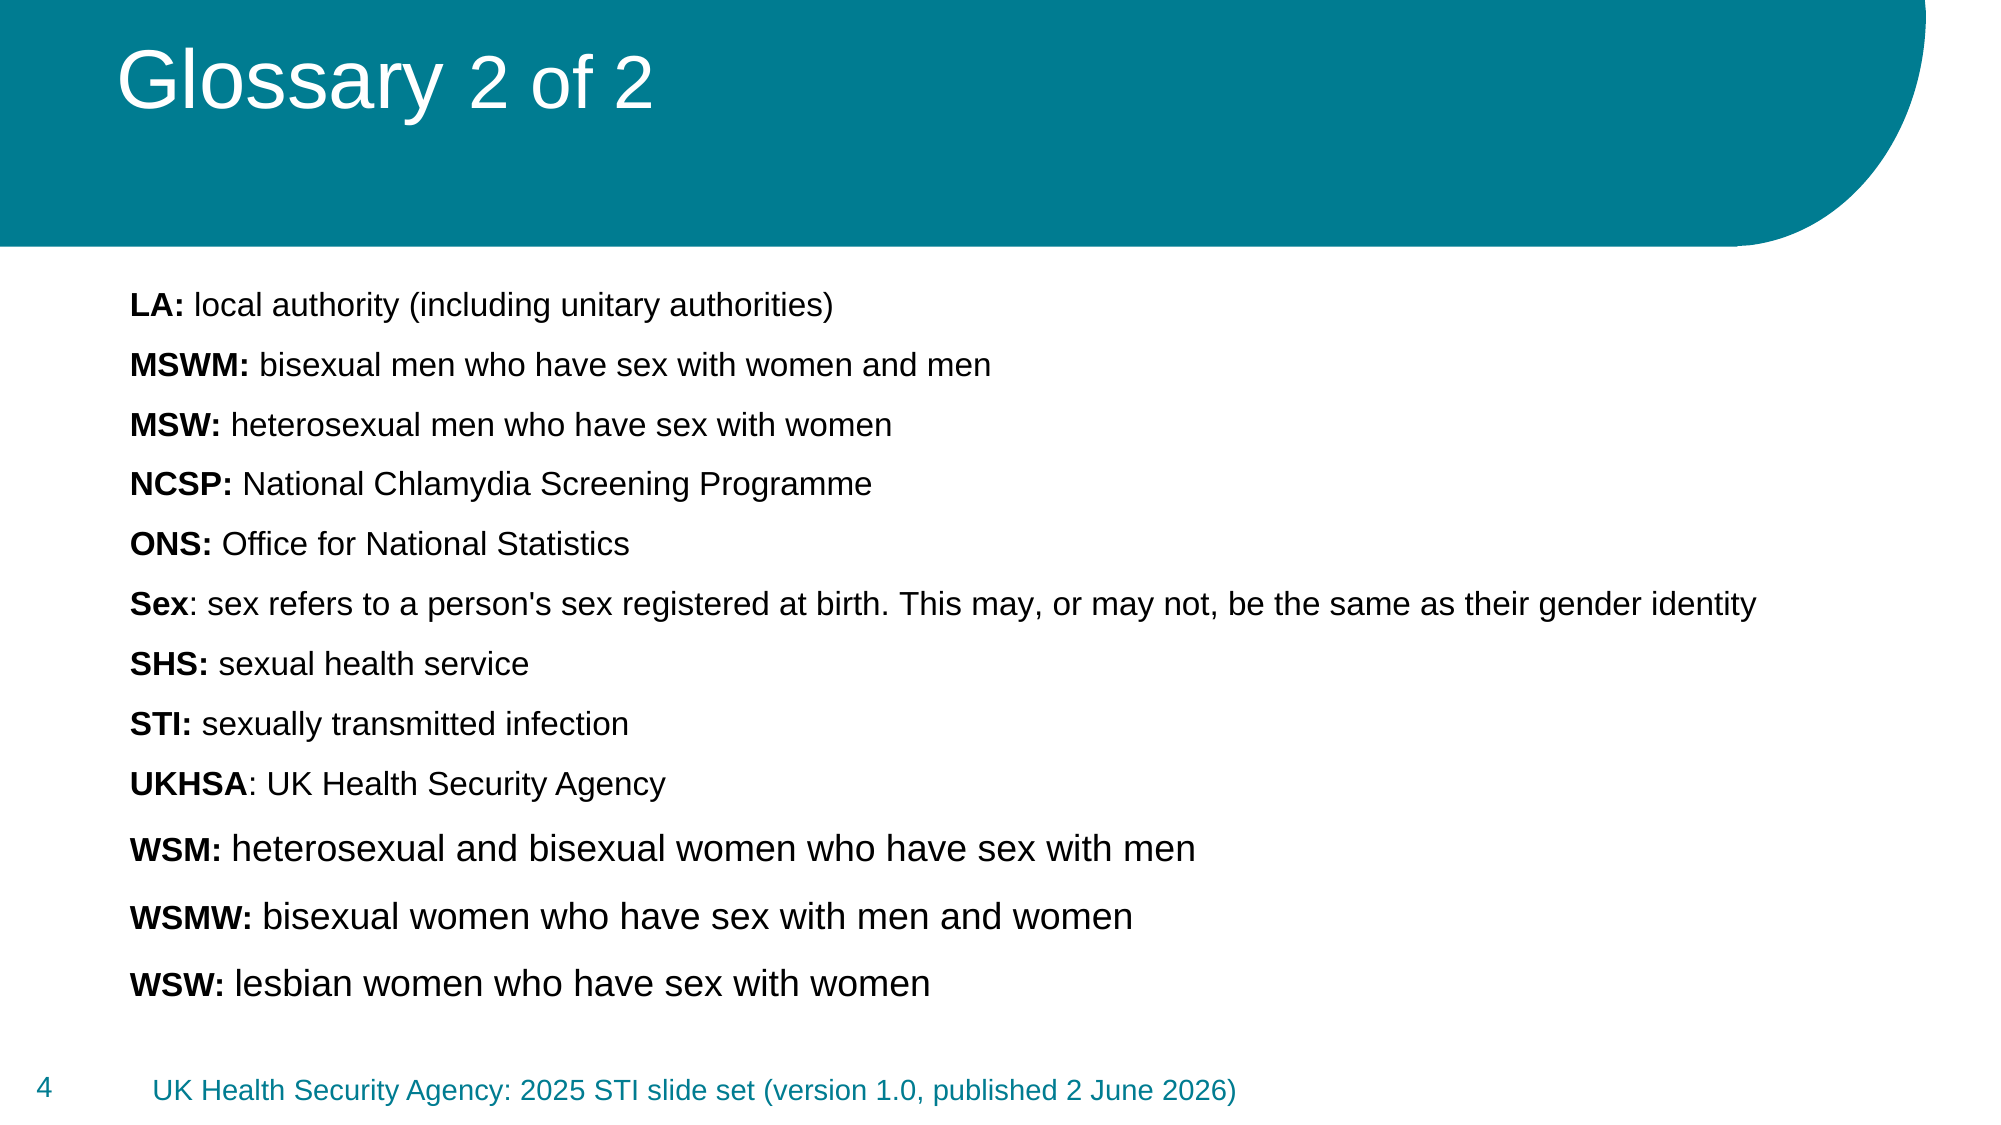

# Glossary 2 of 2
LA: local authority (including unitary authorities)
MSWM: bisexual men who have sex with women and men
MSW: heterosexual men who have sex with women
NCSP: National Chlamydia Screening Programme
ONS: Office for National Statistics
Sex: sex refers to a person's sex registered at birth. This may, or may not, be the same as their gender identity
SHS: sexual health service
STI: sexually transmitted infection
UKHSA: UK Health Security Agency
WSM: heterosexual and bisexual women who have sex with men
WSMW: bisexual women who have sex with men and women
WSW: lesbian women who have sex with women
4
UK Health Security Agency: 2025 STI slide set (version 1.0, published 2 June 2026)